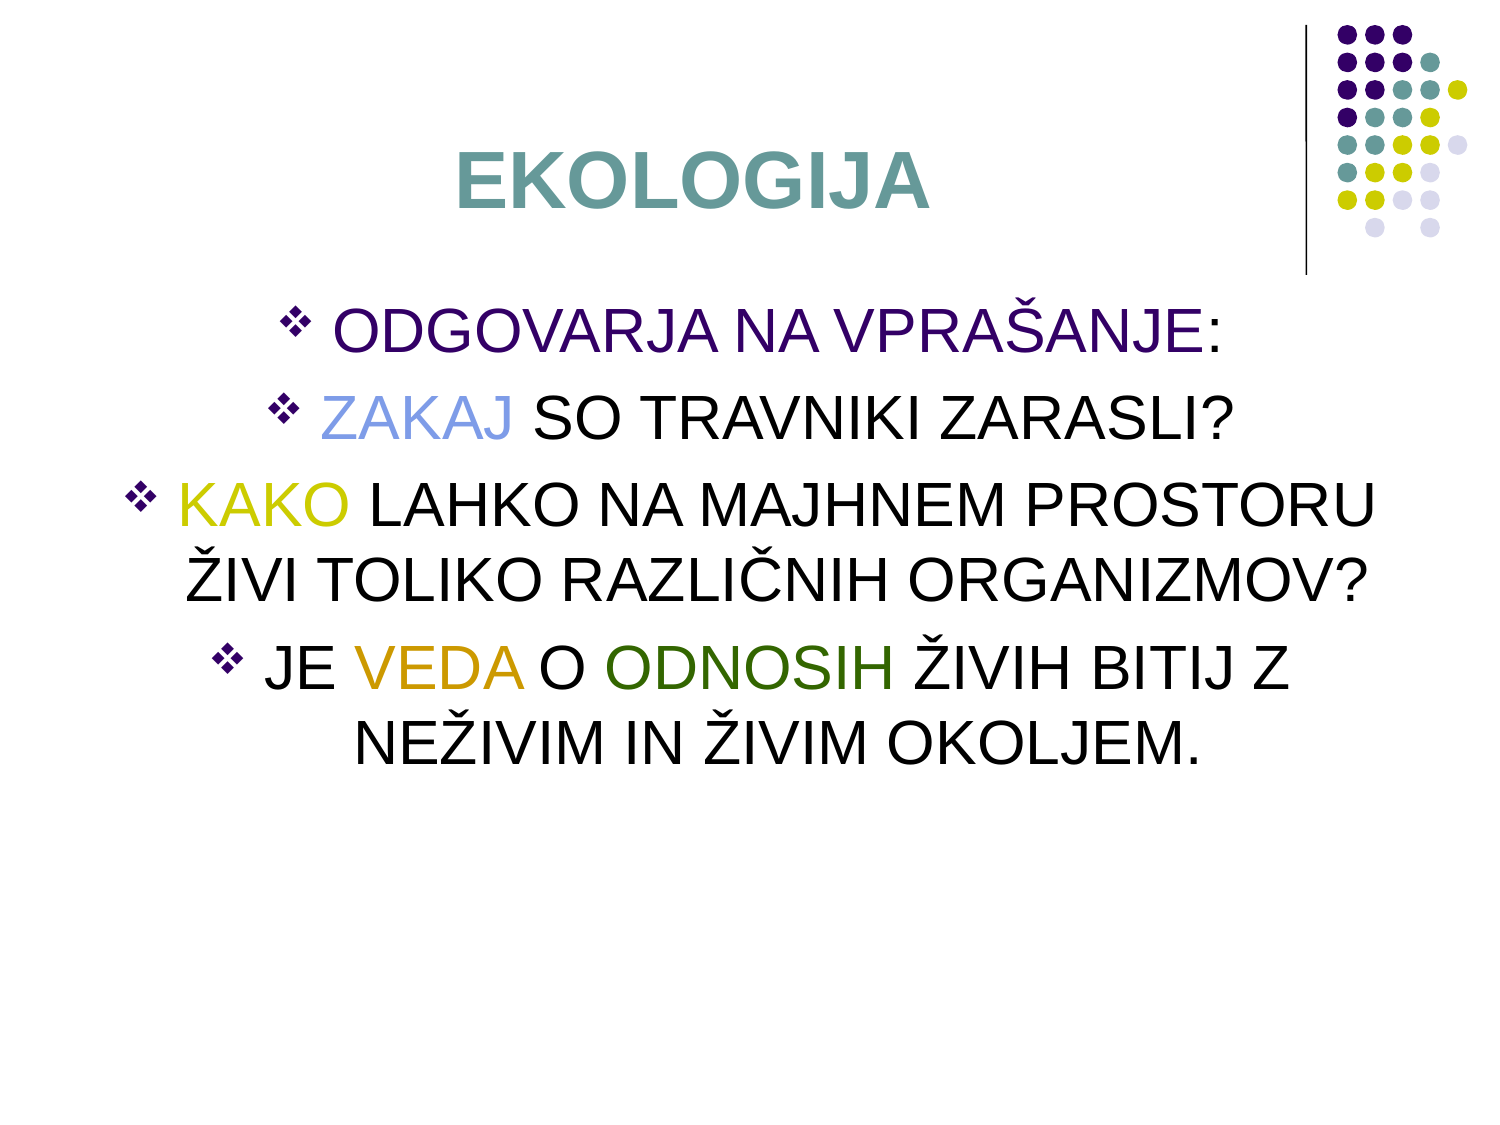

# EKOLOGIJA
ODGOVARJA NA VPRAŠANJE:
ZAKAJ SO TRAVNIKI ZARASLI?
KAKO LAHKO NA MAJHNEM PROSTORU ŽIVI TOLIKO RAZLIČNIH ORGANIZMOV?
JE VEDA O ODNOSIH ŽIVIH BITIJ Z NEŽIVIM IN ŽIVIM OKOLJEM.